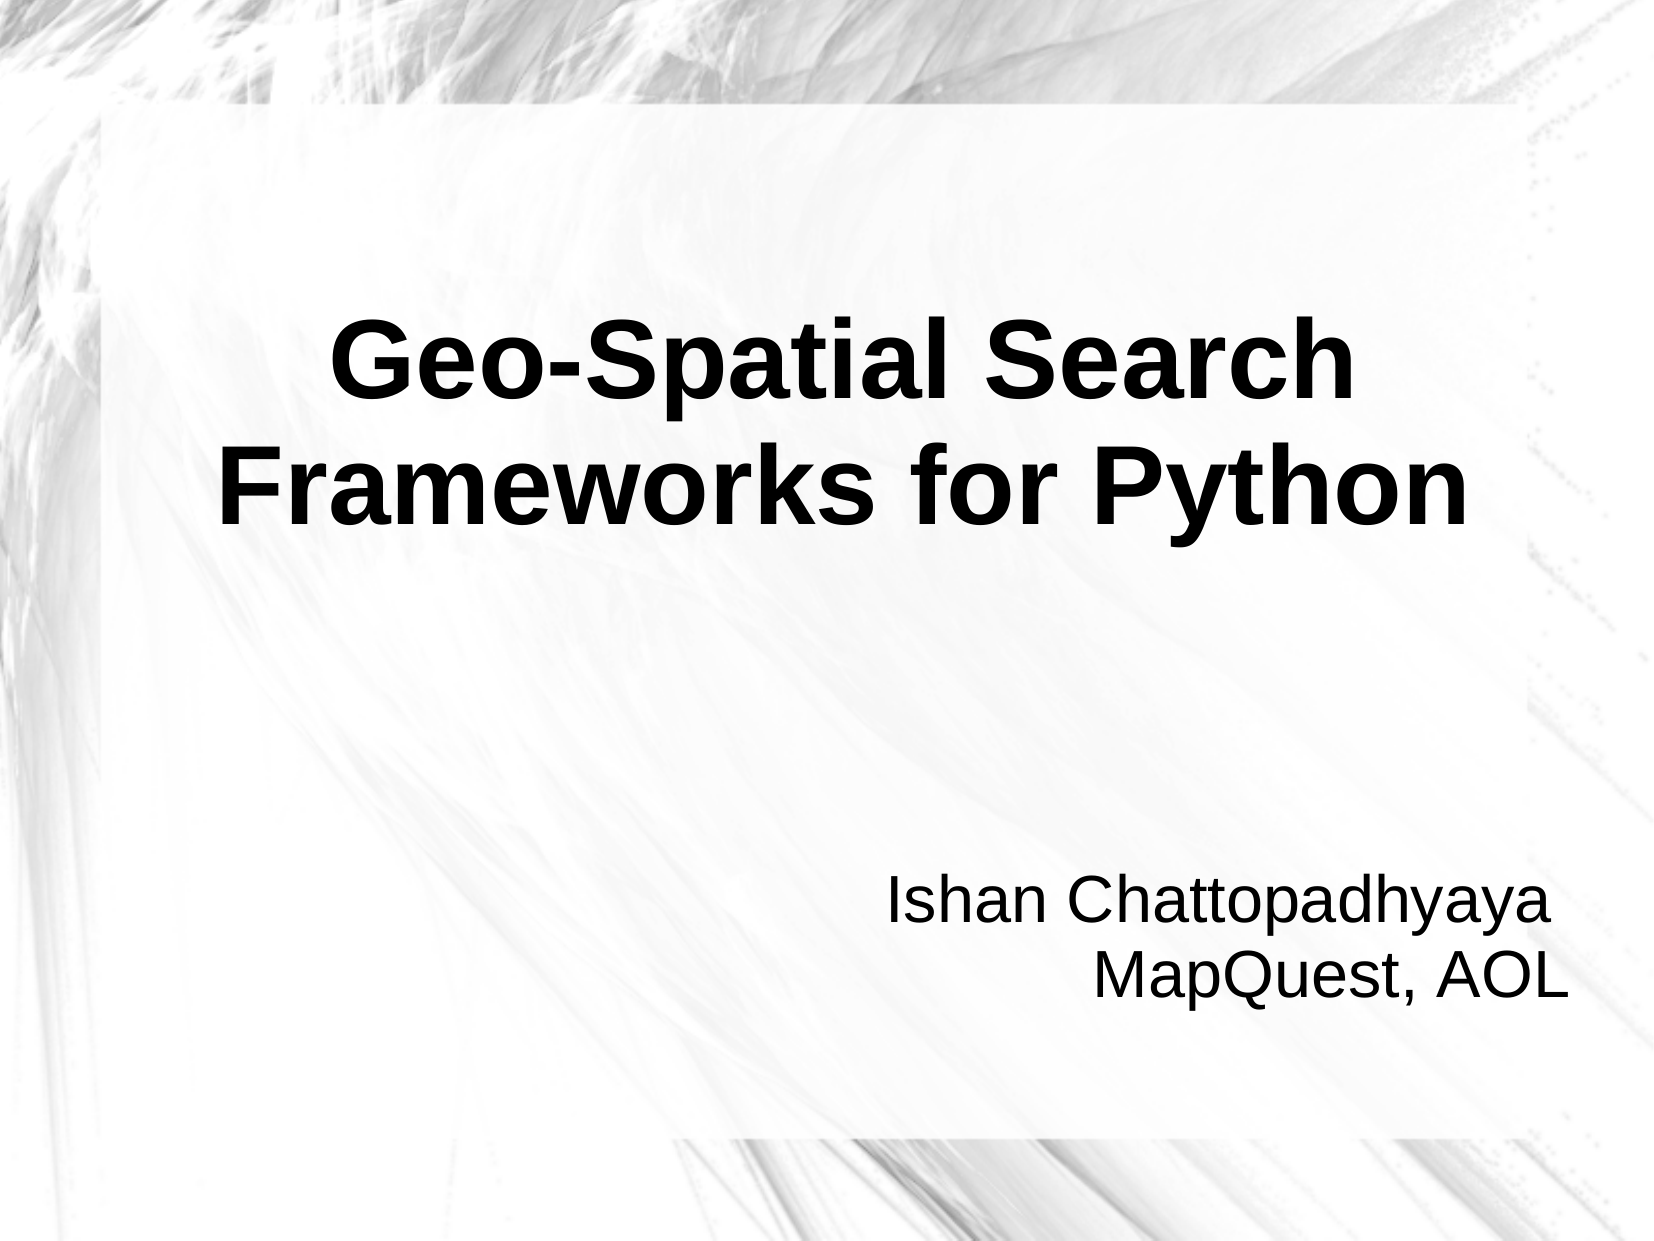

# Geo-Spatial Search Frameworks for Python
Ishan Chattopadhyaya
MapQuest, AOL